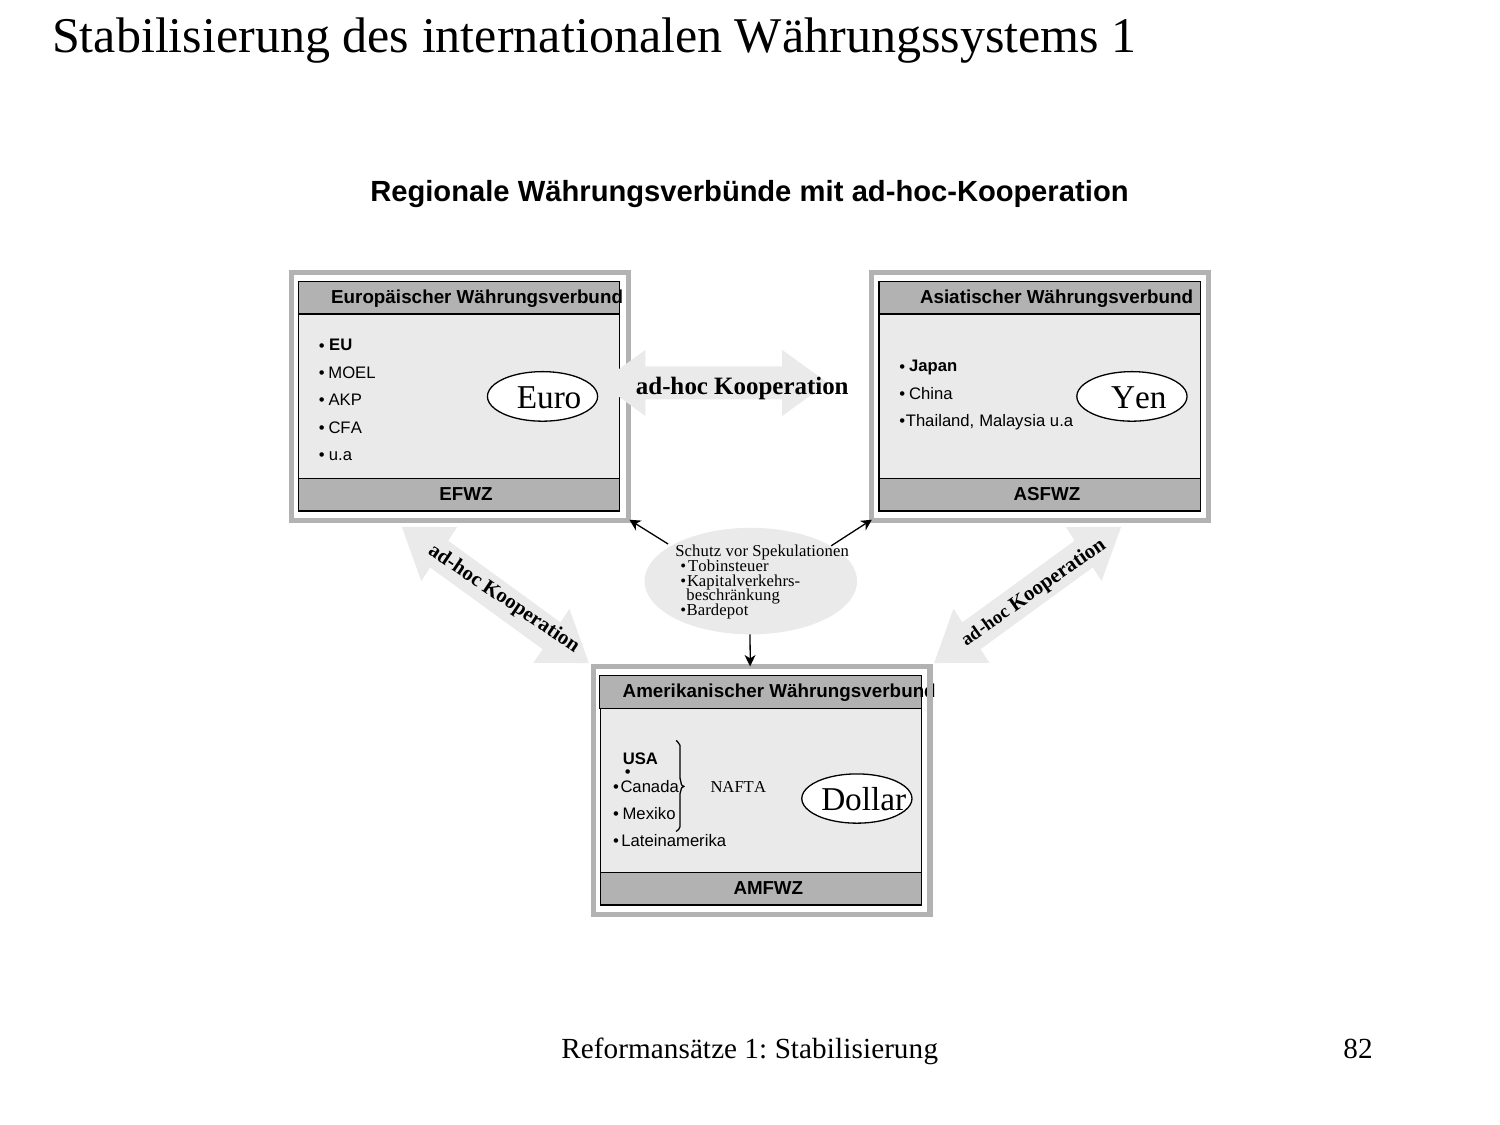

Stabilisierung des internationalen Währungssystems 1
Regionale Währungsverbünde mit ad-hoc-Kooperation
Europäischer Währungsverbund
Asiatischer Währungsverbund
EU
•
ad-hoc Kooperation
Japan
•
•
MOEL
Euro
Yen
•
China
•
AKP
•
Thailand, Malaysia u.a
•
CFA
•
u.a
EFWZ
ASFWZ
ad-hoc Kooperation
ad-hoc Kooperation
Schutz vor Spekulationen
•
Tobinsteuer
•
Kapitalverkehrs-
beschränkung
•
Bardepot
Amerikanischer Währungsverbund
USA
•
•
Canada
NAFTA
Dollar
•
Mexiko
•
Lateinamerika
AMFWZ
Reformansätze 1: Stabilisierung
82